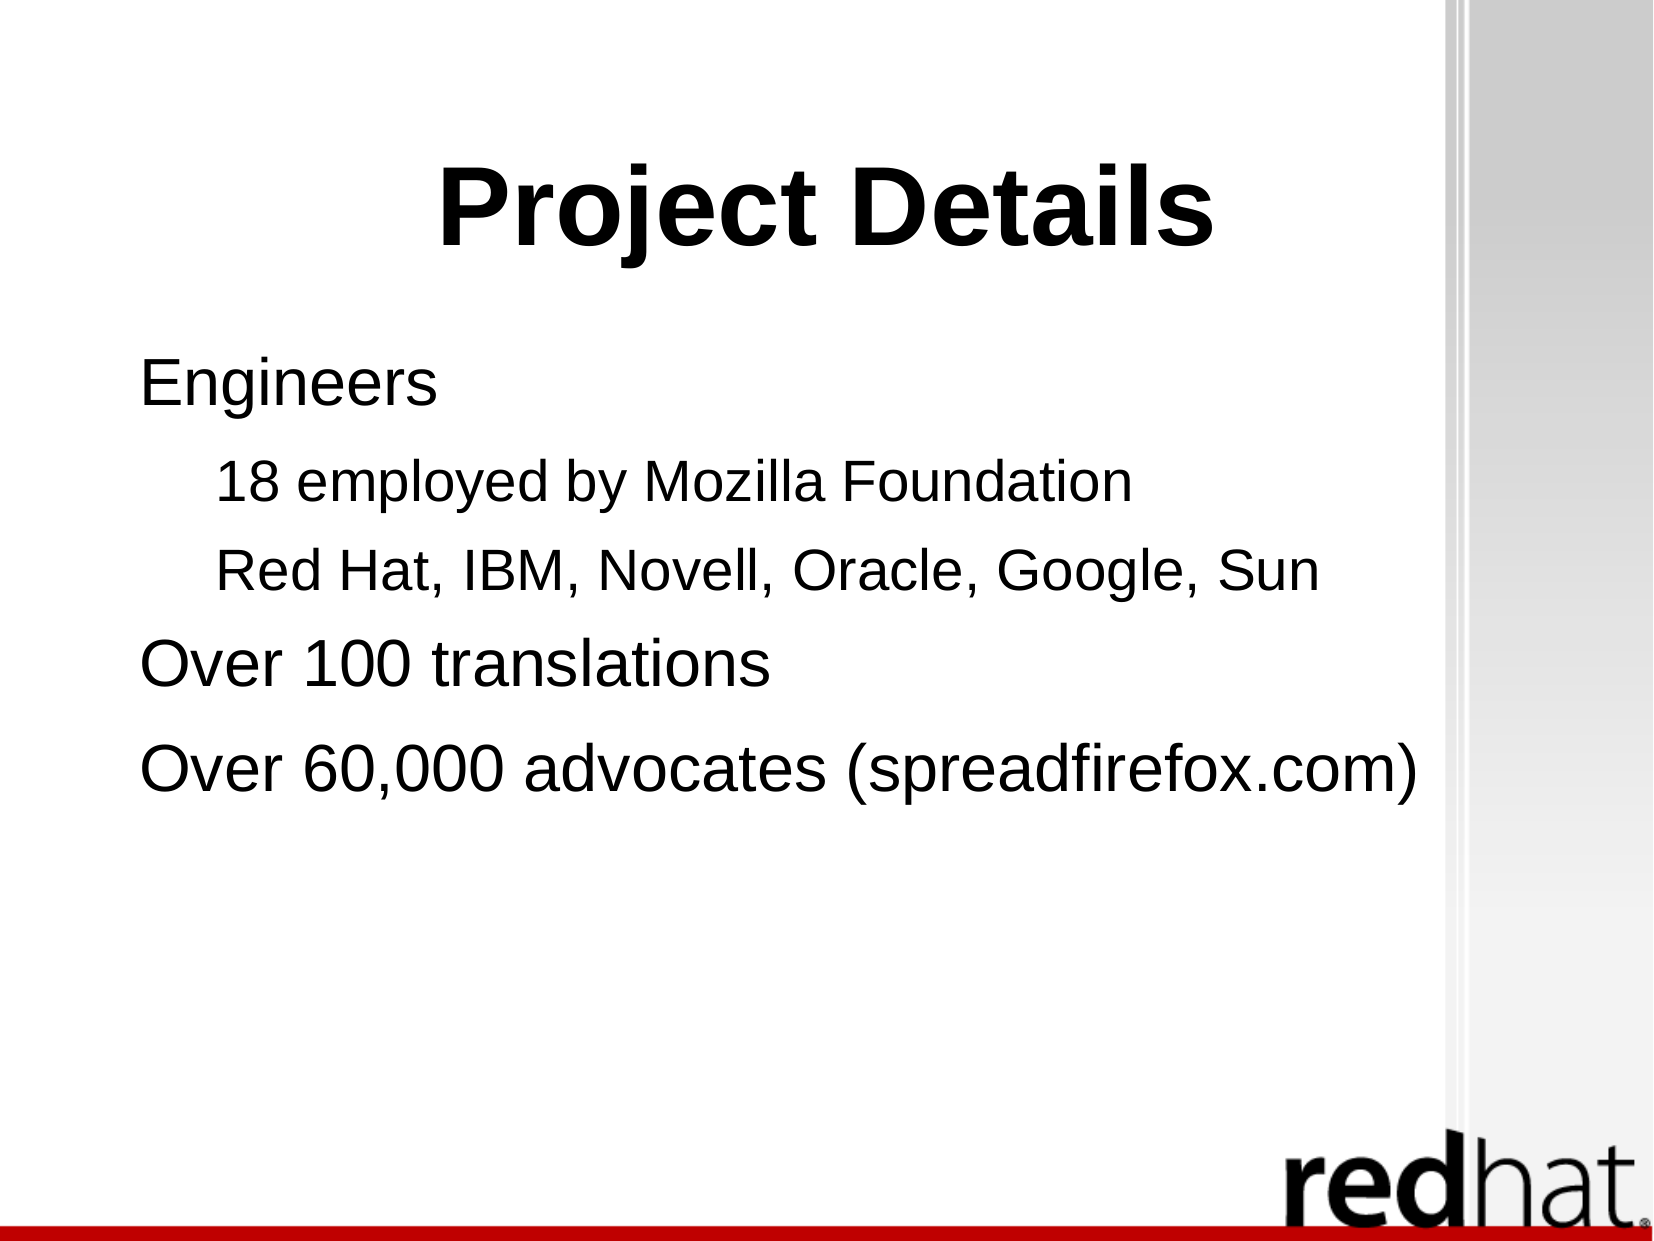

# Project Details
Engineers
18 employed by Mozilla Foundation
Red Hat, IBM, Novell, Oracle, Google, Sun
Over 100 translations
Over 60,000 advocates (spreadfirefox.com)